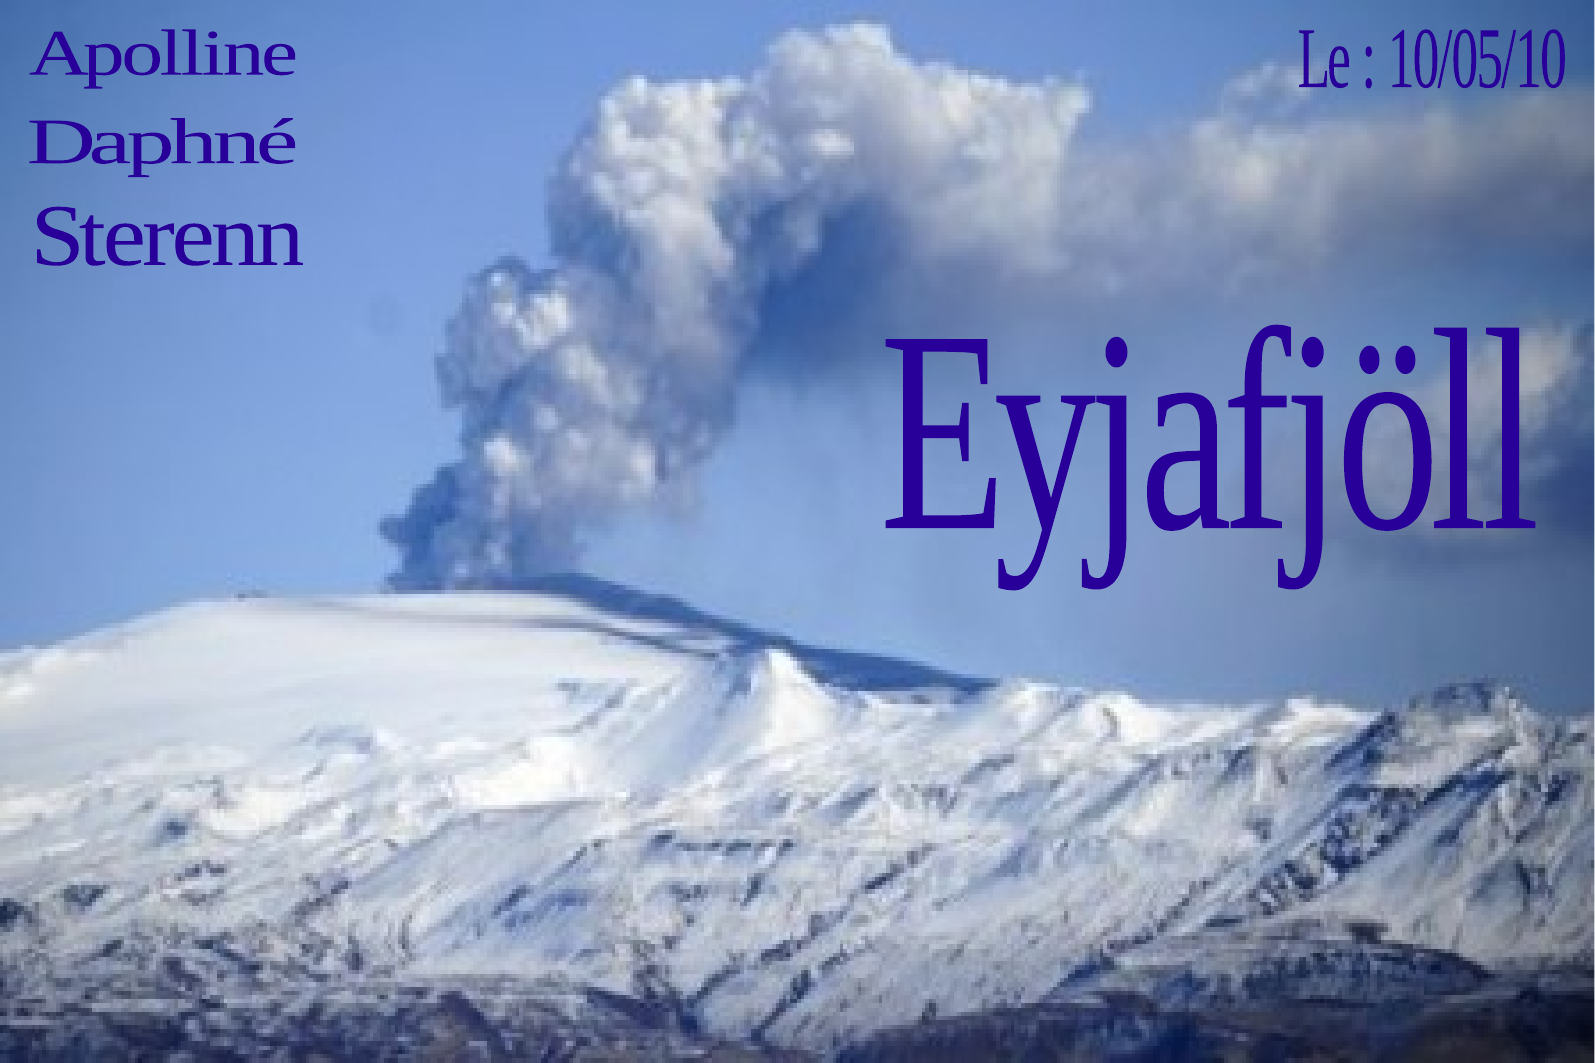

Le : 10/05/10
 Apolline
 Daphné
 Sterenn
Eyjafjöll